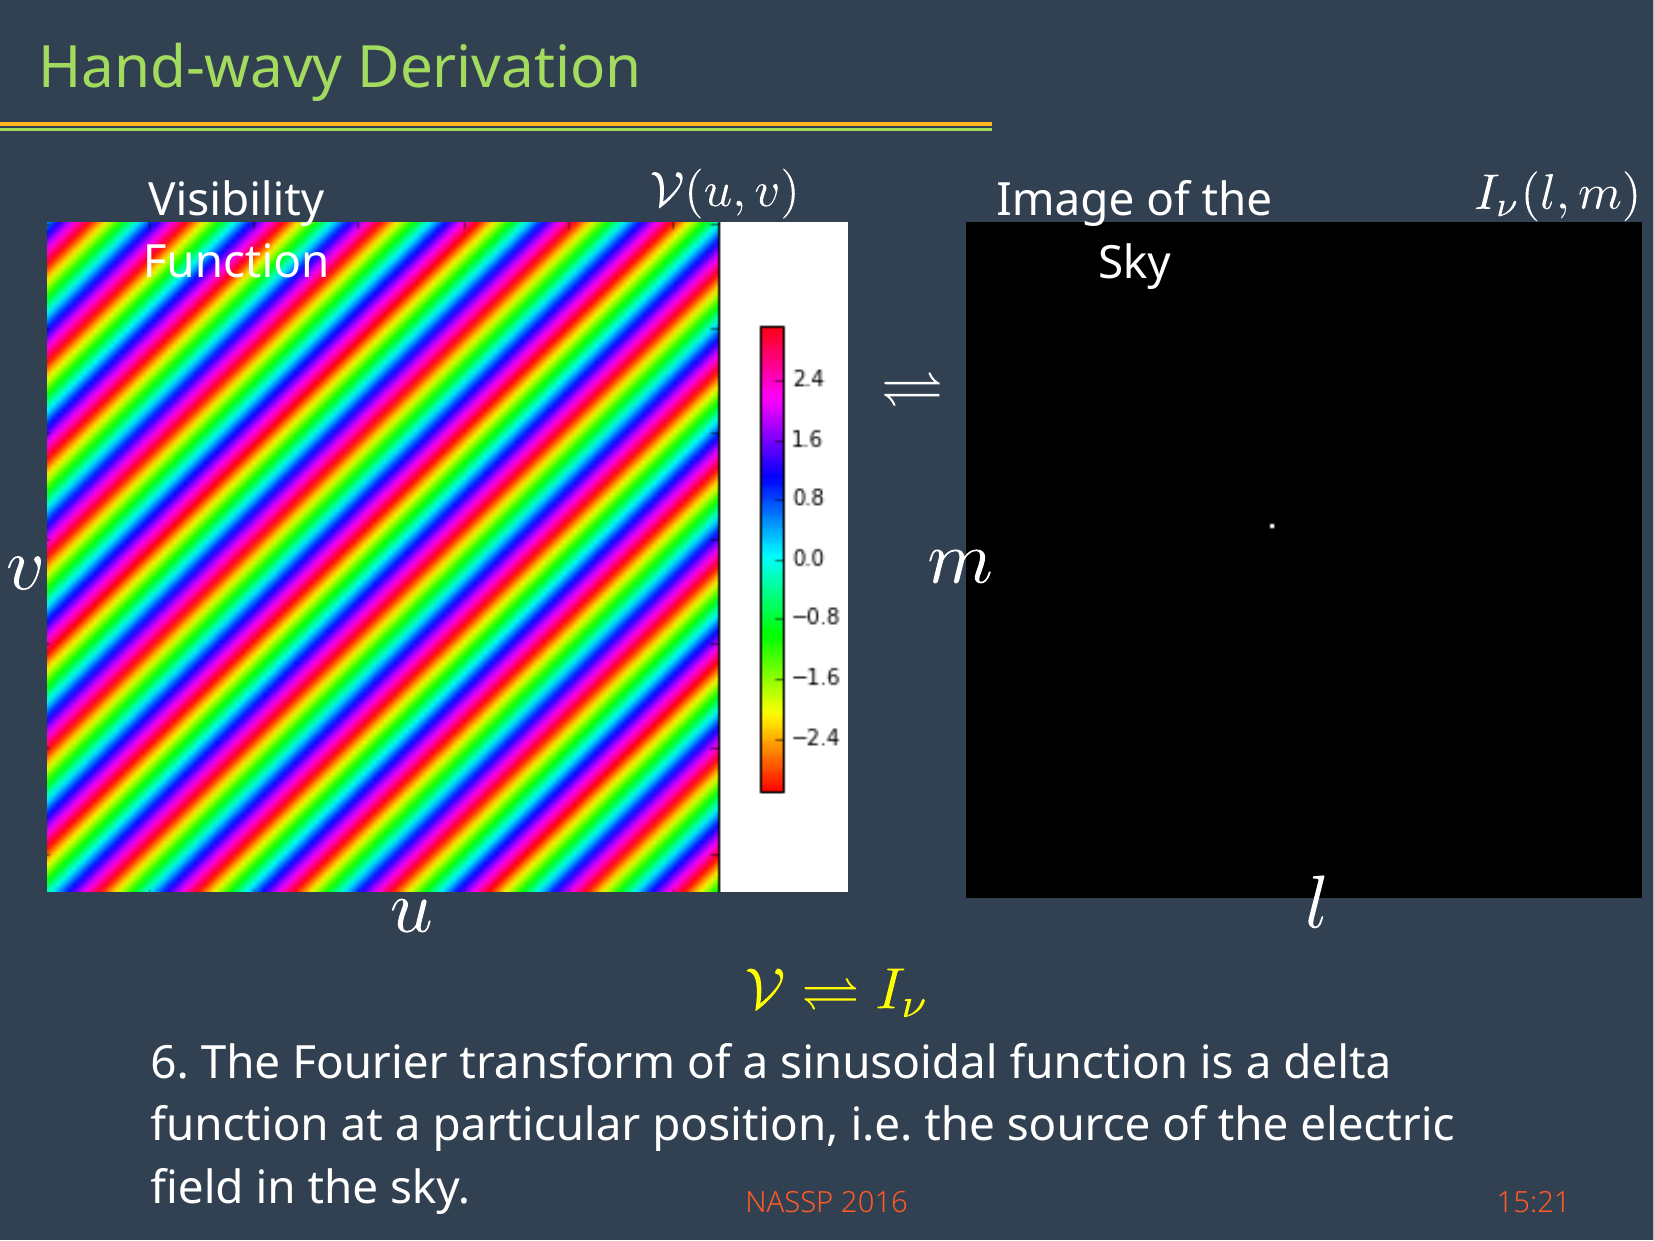

Hand-wavy Derivation
Visibility Function
Image of the Sky
6. The Fourier transform of a sinusoidal function is a delta function at a particular position, i.e. the source of the electric field in the sky.
NASSP 2016
15